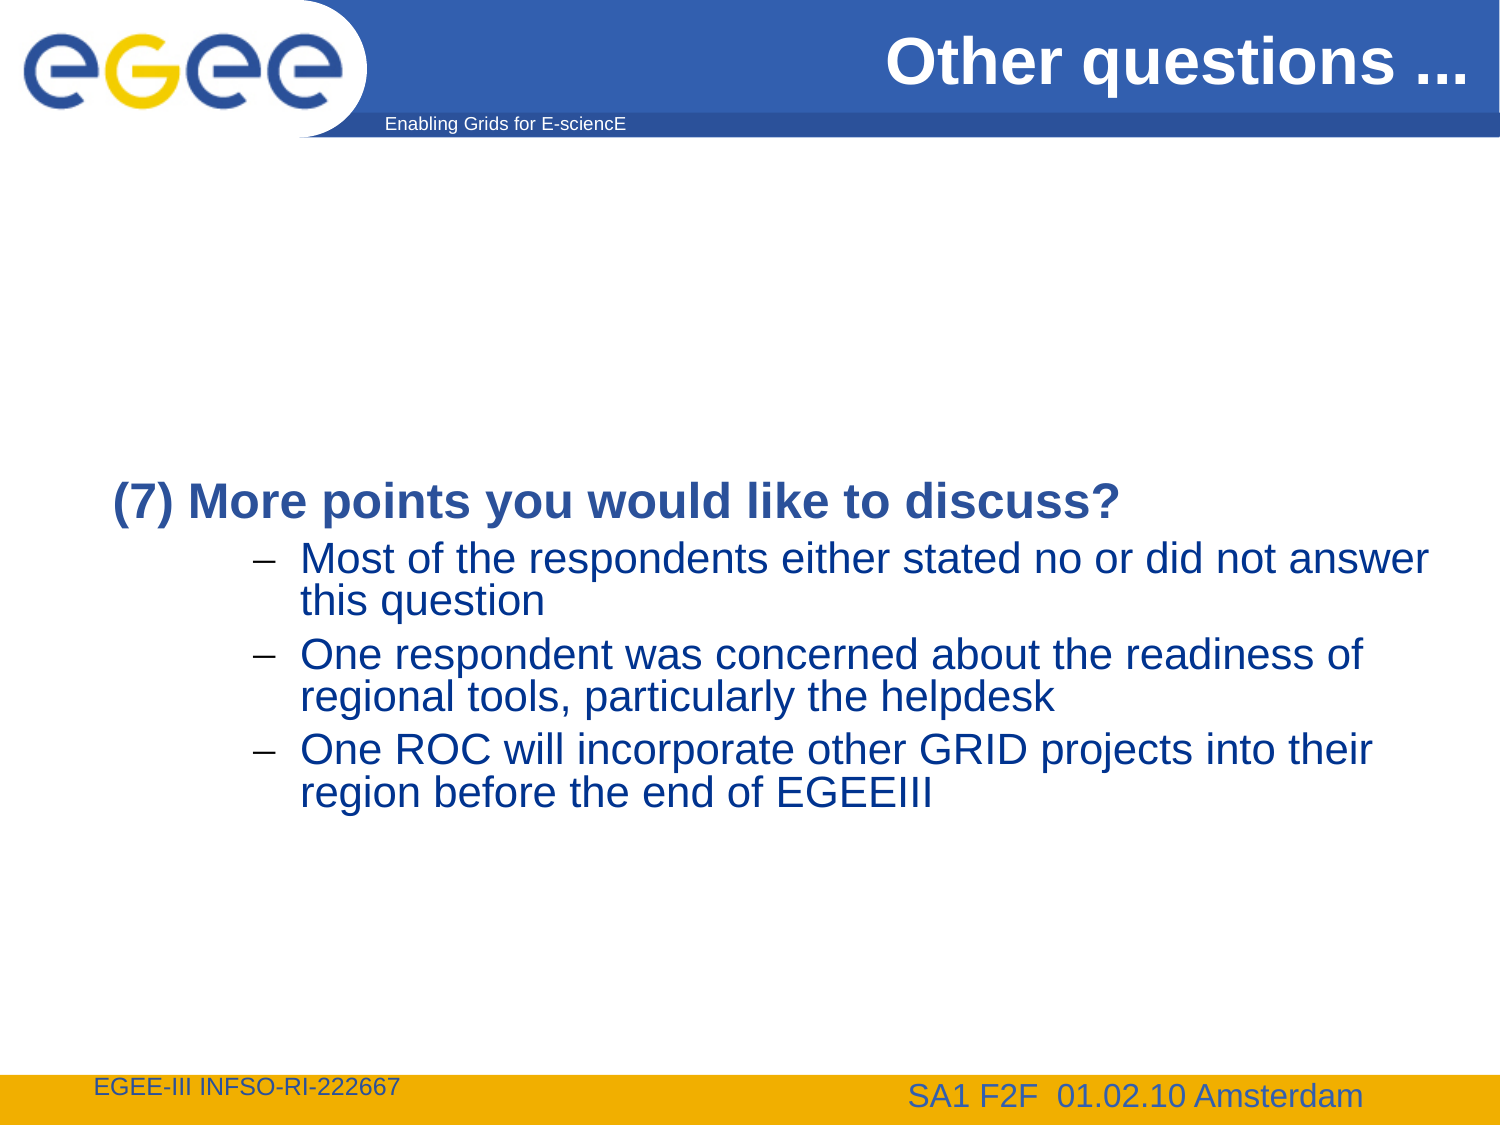

# Other questions ...
(7) More points you would like to discuss?
Most of the respondents either stated no or did not answer this question
One respondent was concerned about the readiness of regional tools, particularly the helpdesk
One ROC will incorporate other GRID projects into their region before the end of EGEEIII